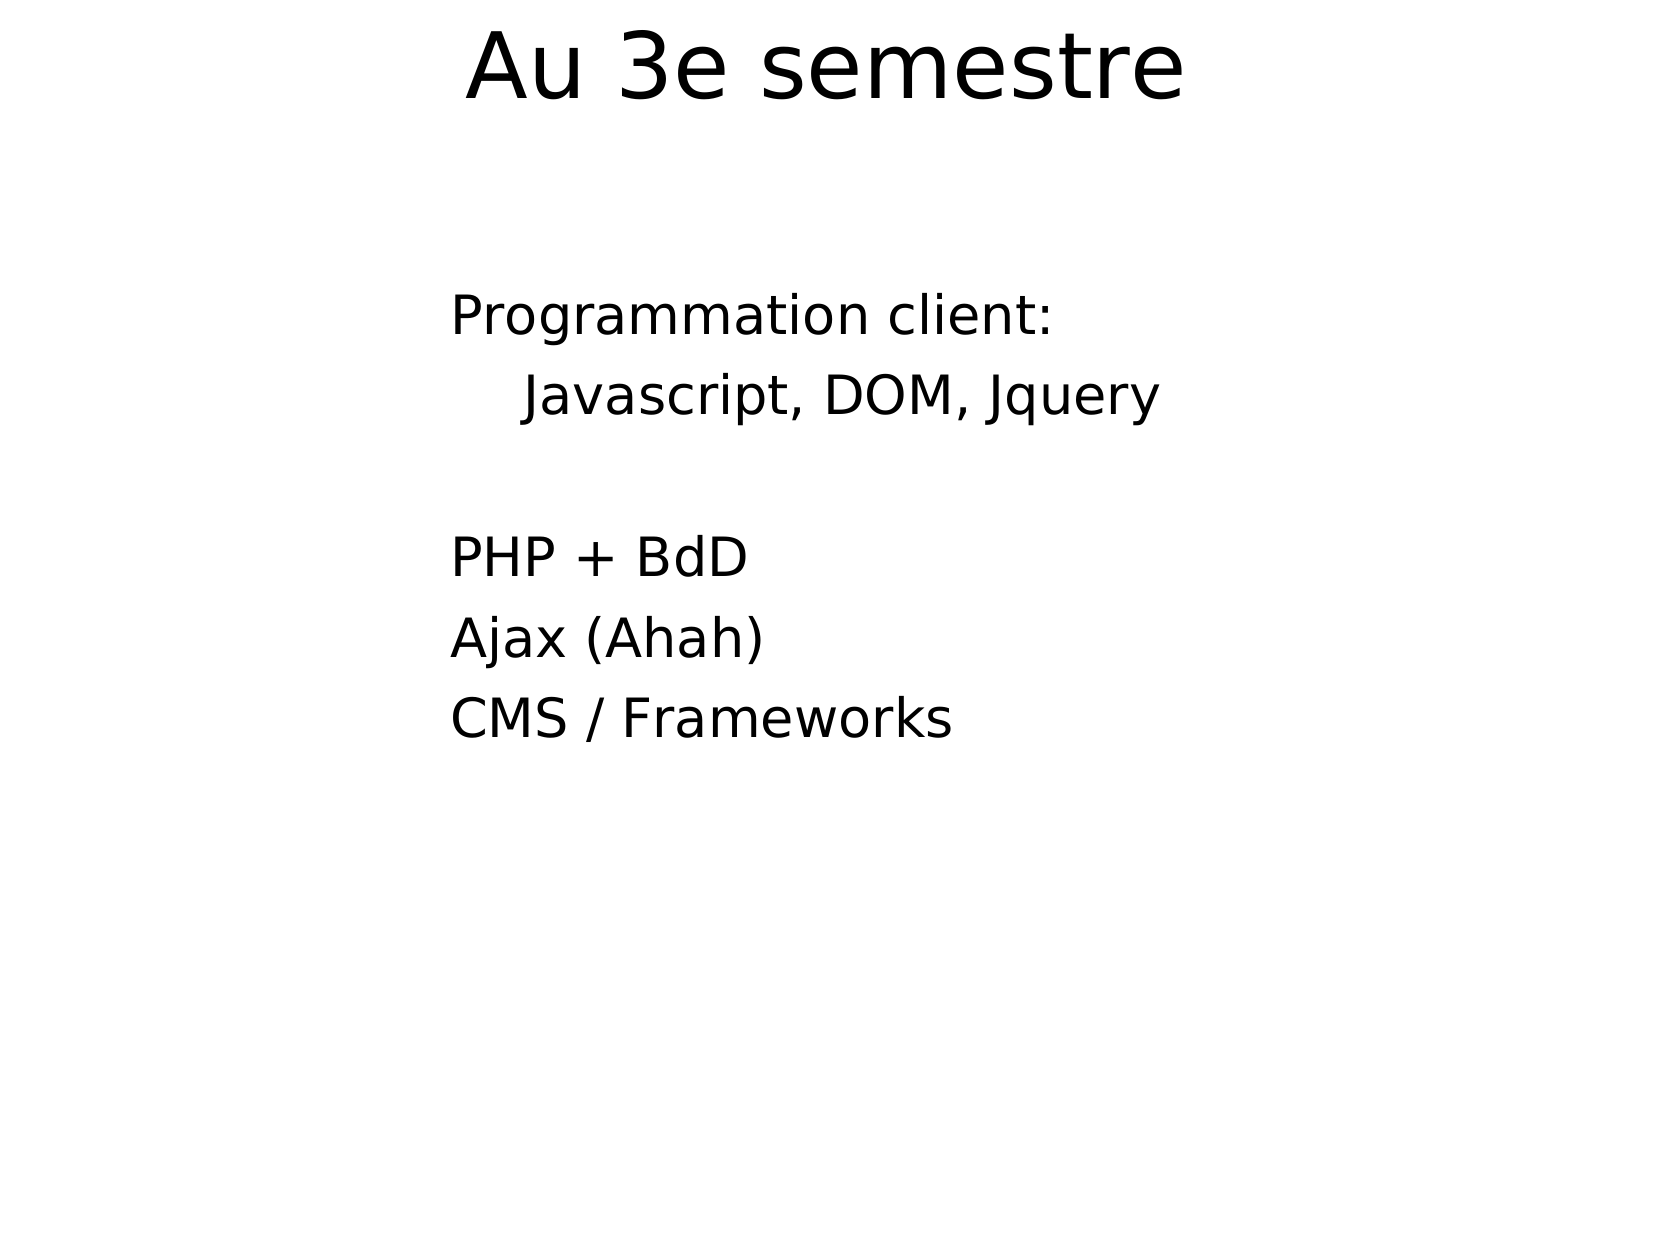

# Au 3e semestre
Programmation client:
	Javascript, DOM, Jquery
PHP + BdD
Ajax (Ahah)
CMS / Frameworks